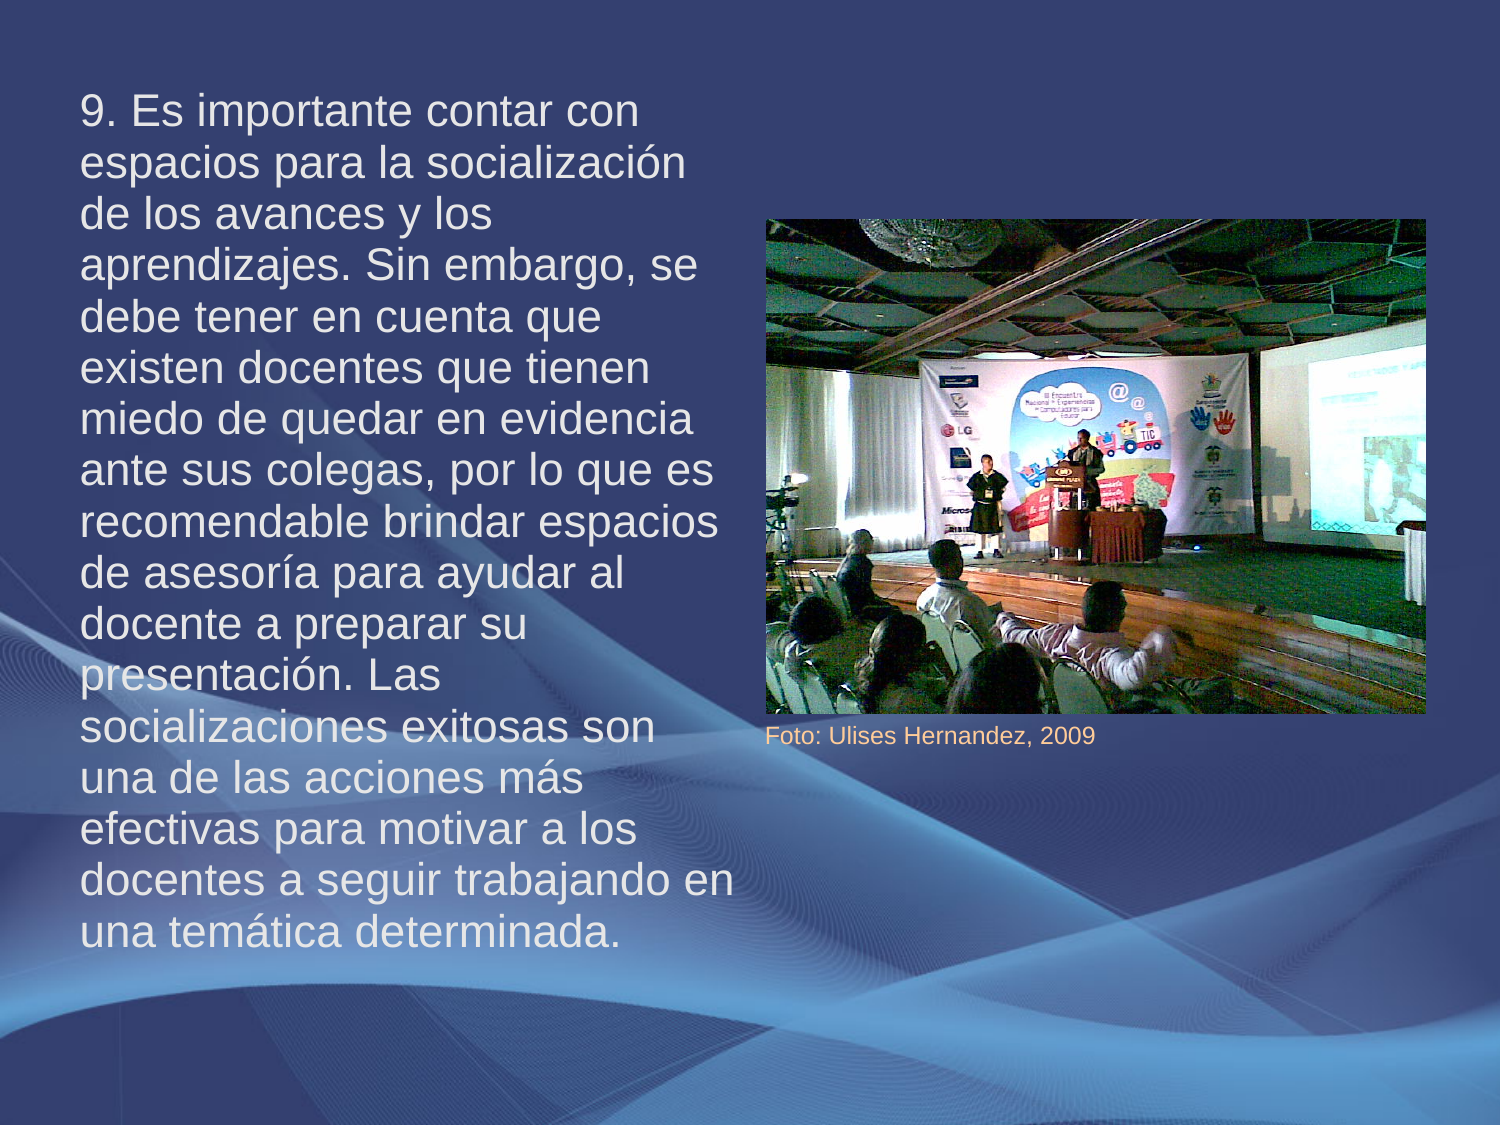

# 9. Es importante contar con espacios para la socialización de los avances y los aprendizajes. Sin embargo, se debe tener en cuenta que existen docentes que tienen miedo de quedar en evidencia ante sus colegas, por lo que es recomendable brindar espacios de asesoría para ayudar al docente a preparar su presentación. Las socializaciones exitosas son una de las acciones más efectivas para motivar a los docentes a seguir trabajando en una temática determinada.
Foto: Ulises Hernandez, 2009